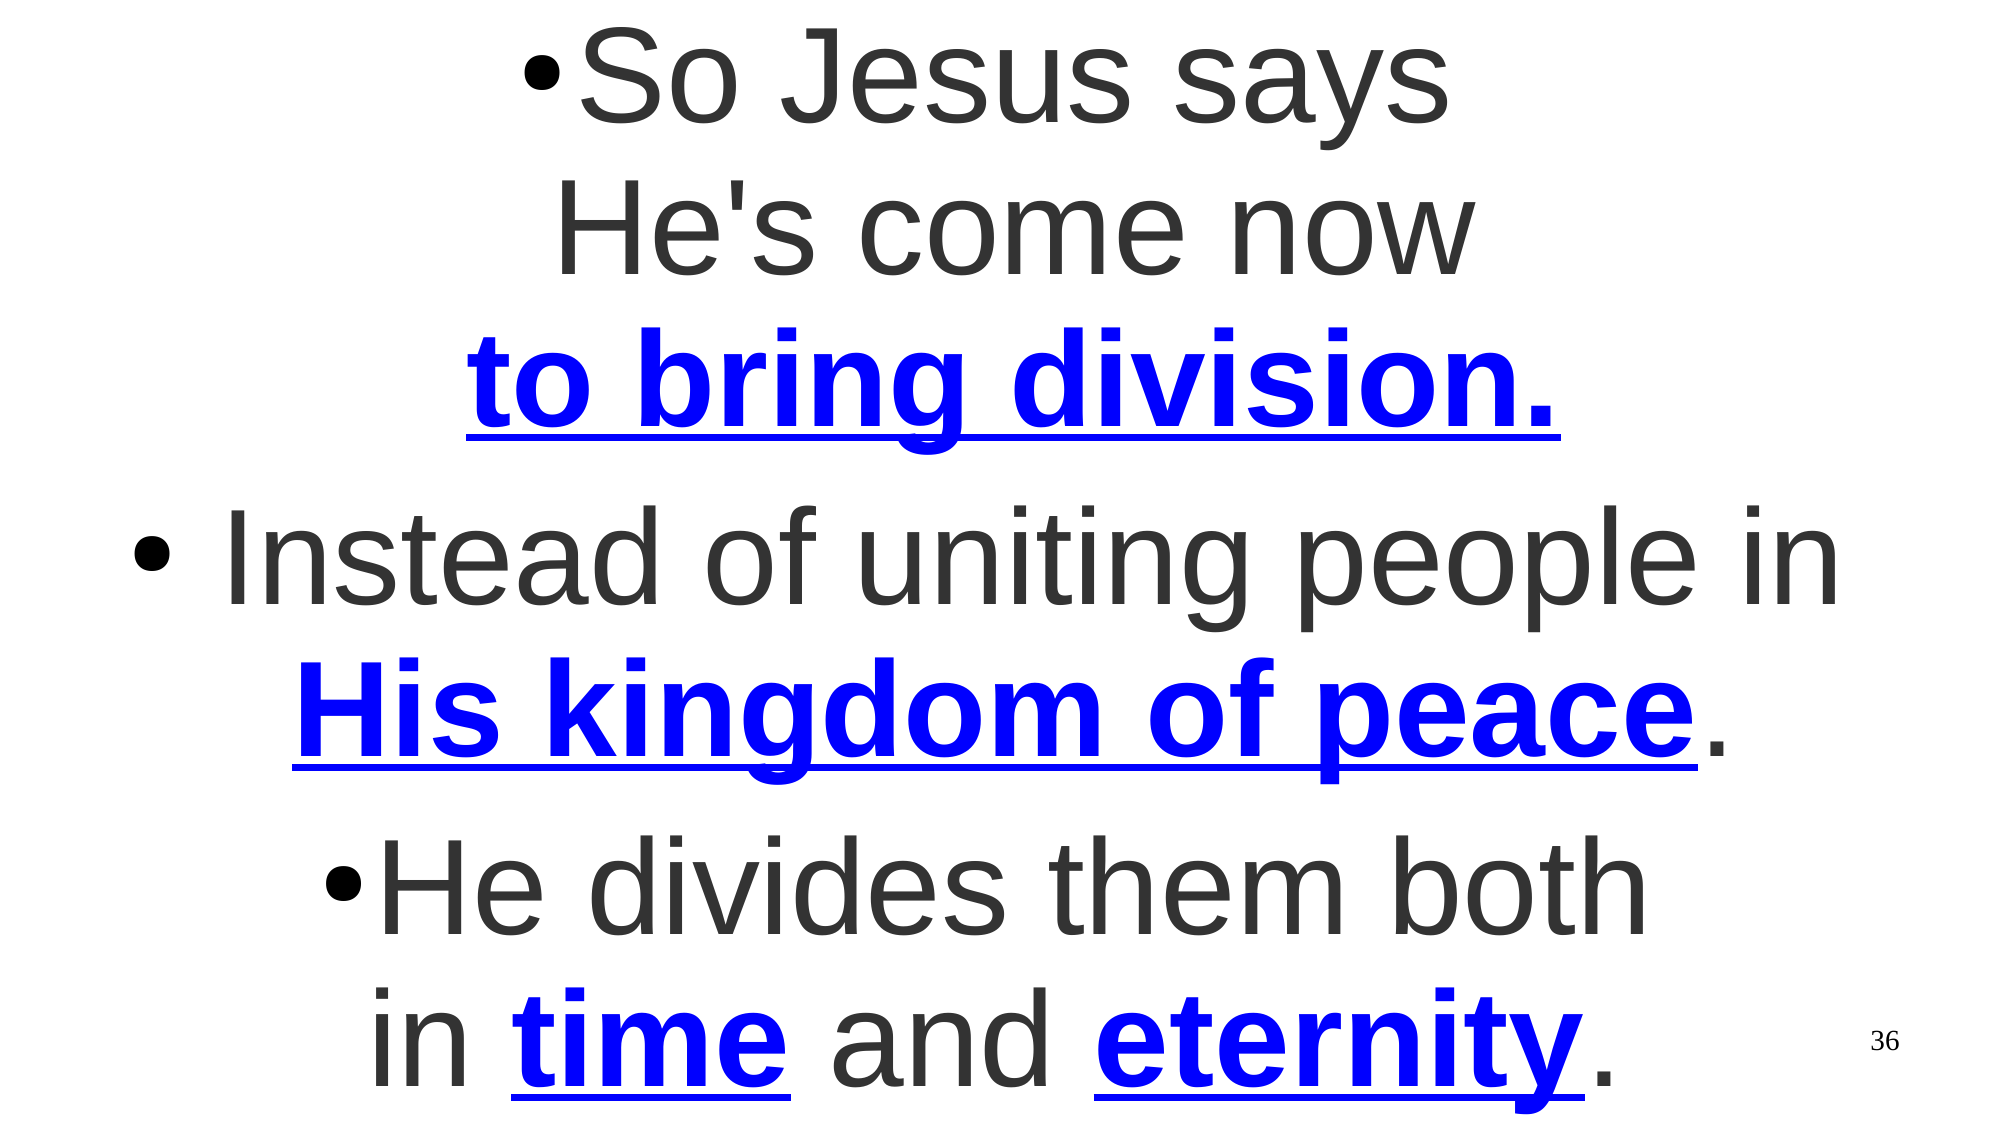

# So Jesus says He's come now to bring division.
 Instead of uniting people in
His kingdom of peace.
He divides them both
in time and eternity.
36